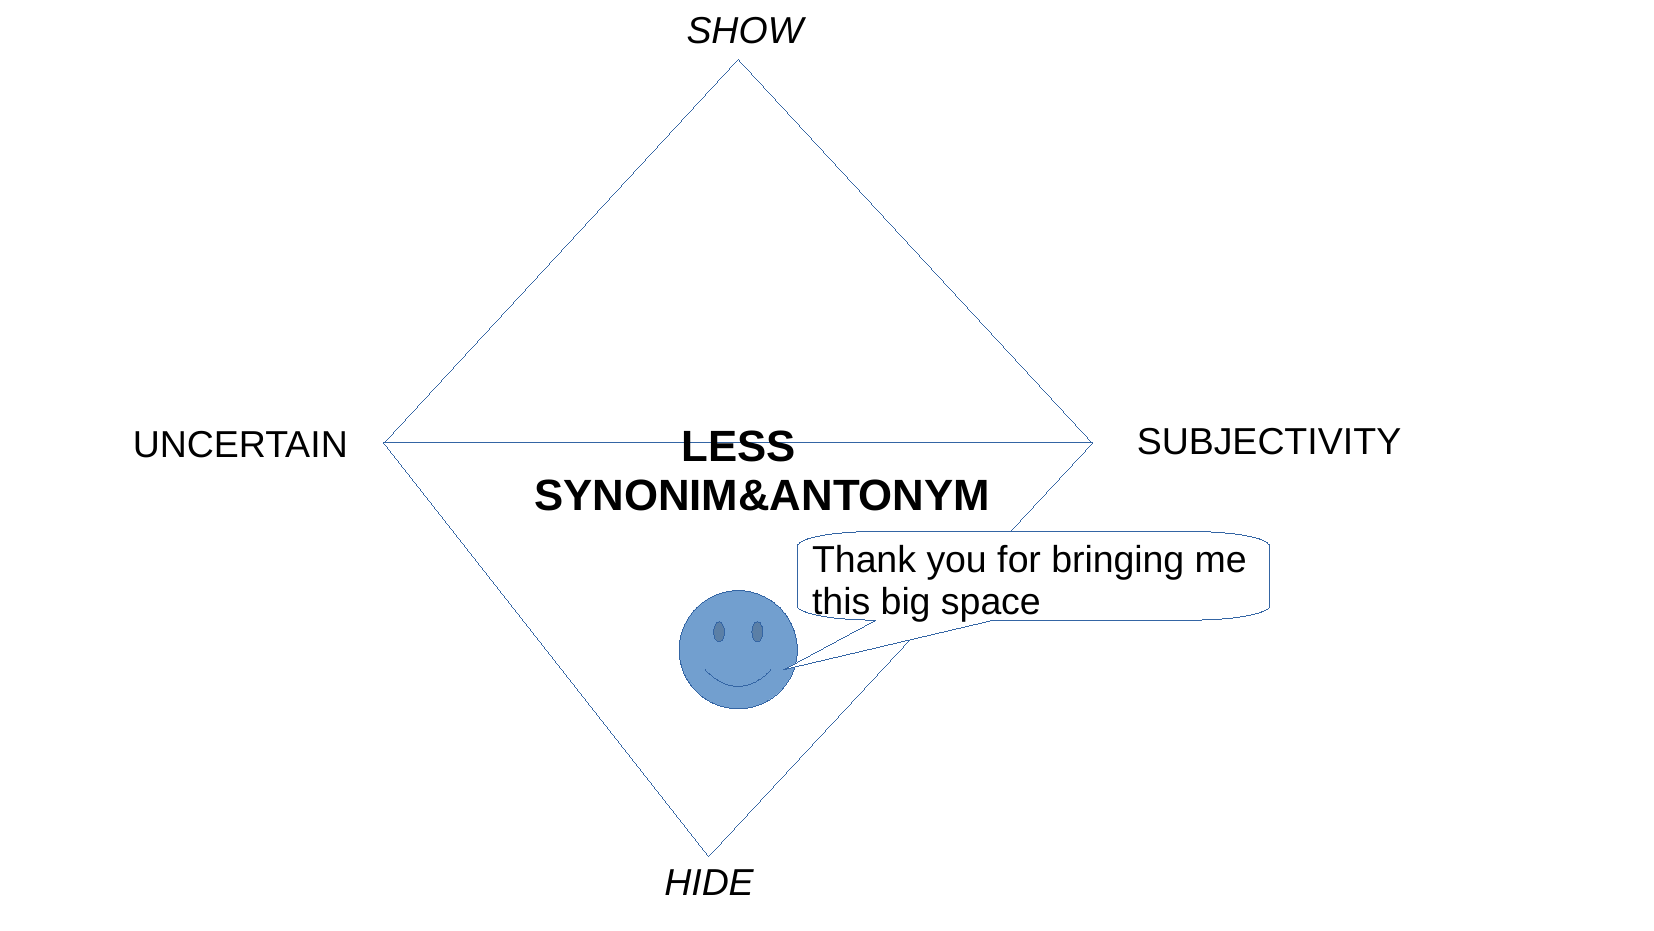

SHOW
 LESS
SYNONIM&ANTONYM
SUBJECTIVITY
UNCERTAIN
Thank you for bringing me
this big space
HIDE